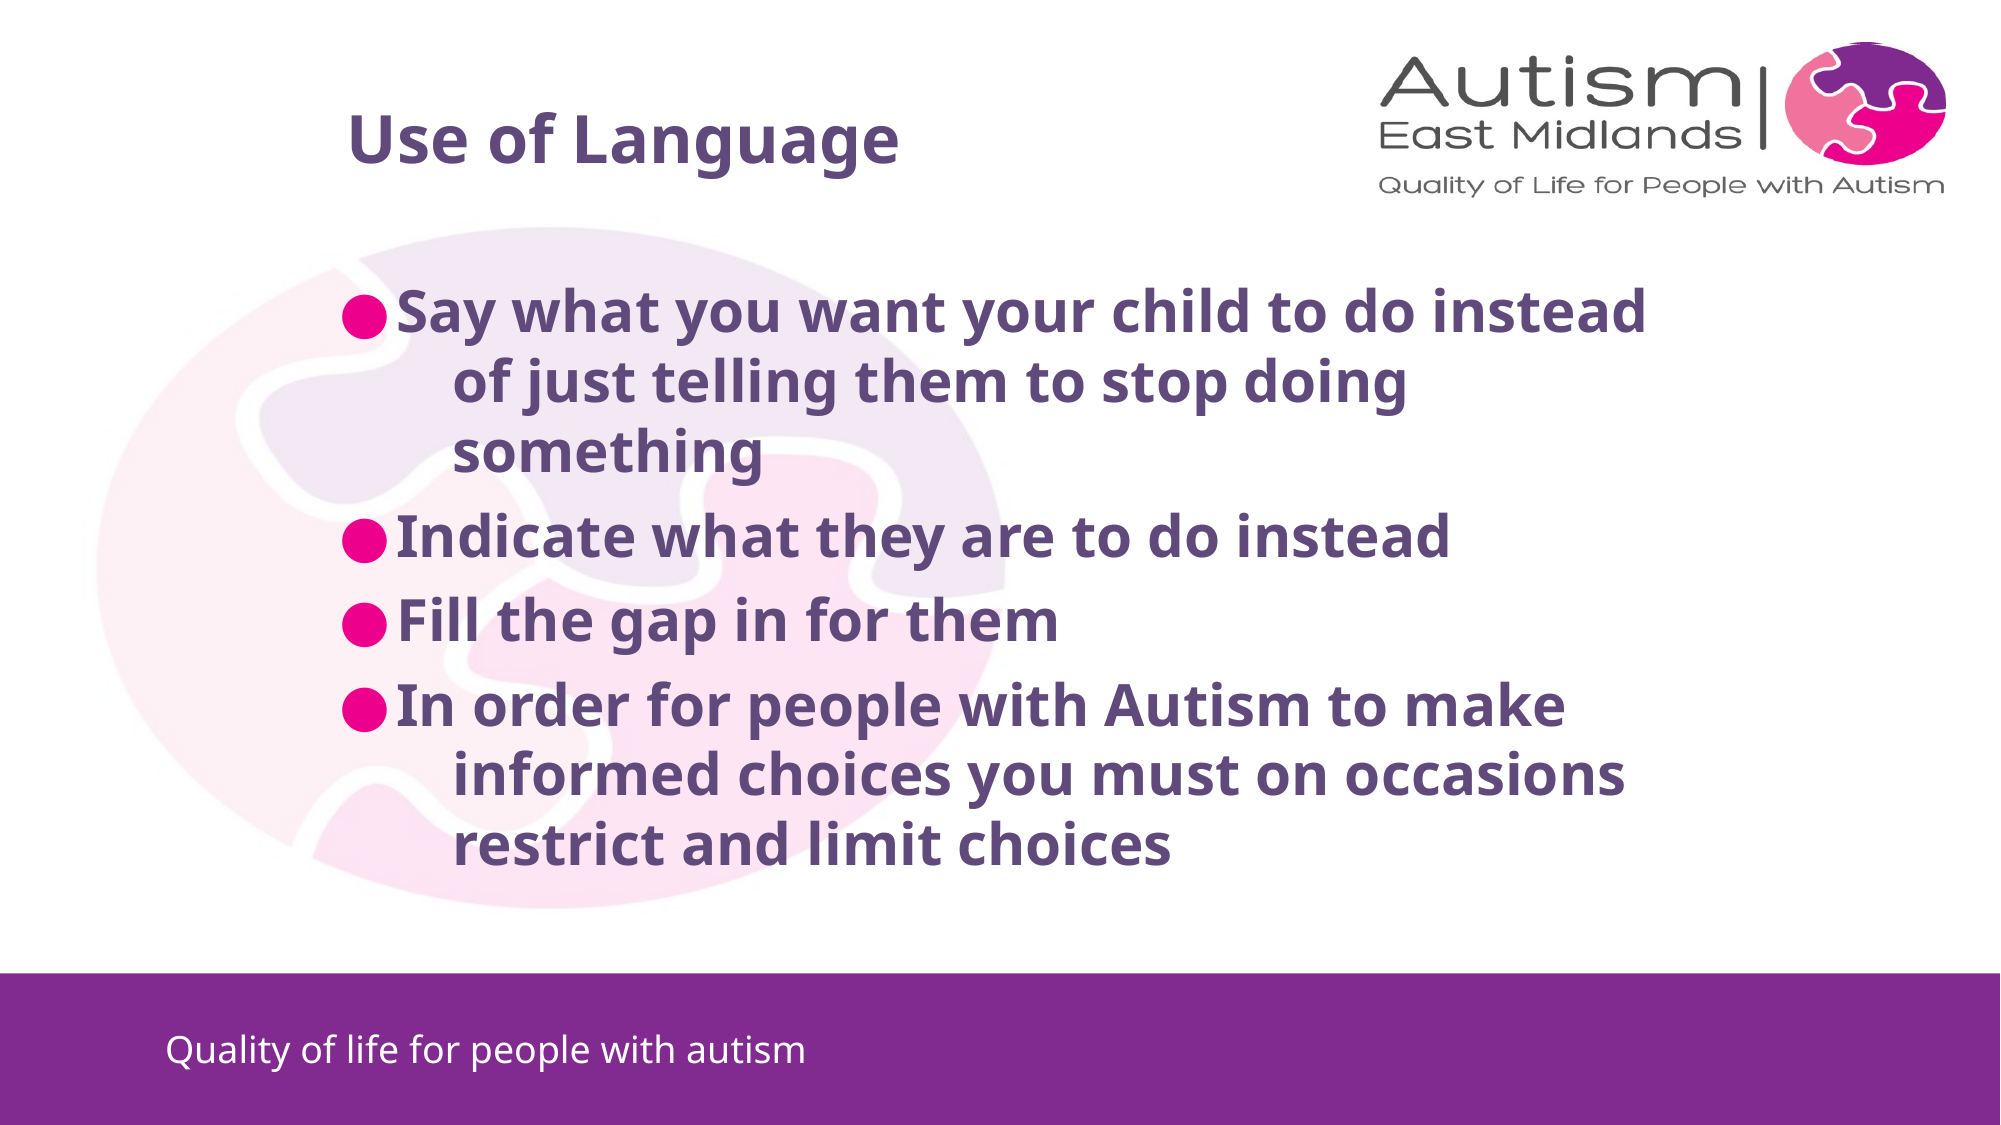

# Use of Language
Say what you want your child to do instead of just telling them to stop doing something
Indicate what they are to do instead
Fill the gap in for them
In order for people with Autism to make informed choices you must on occasions restrict and limit choices